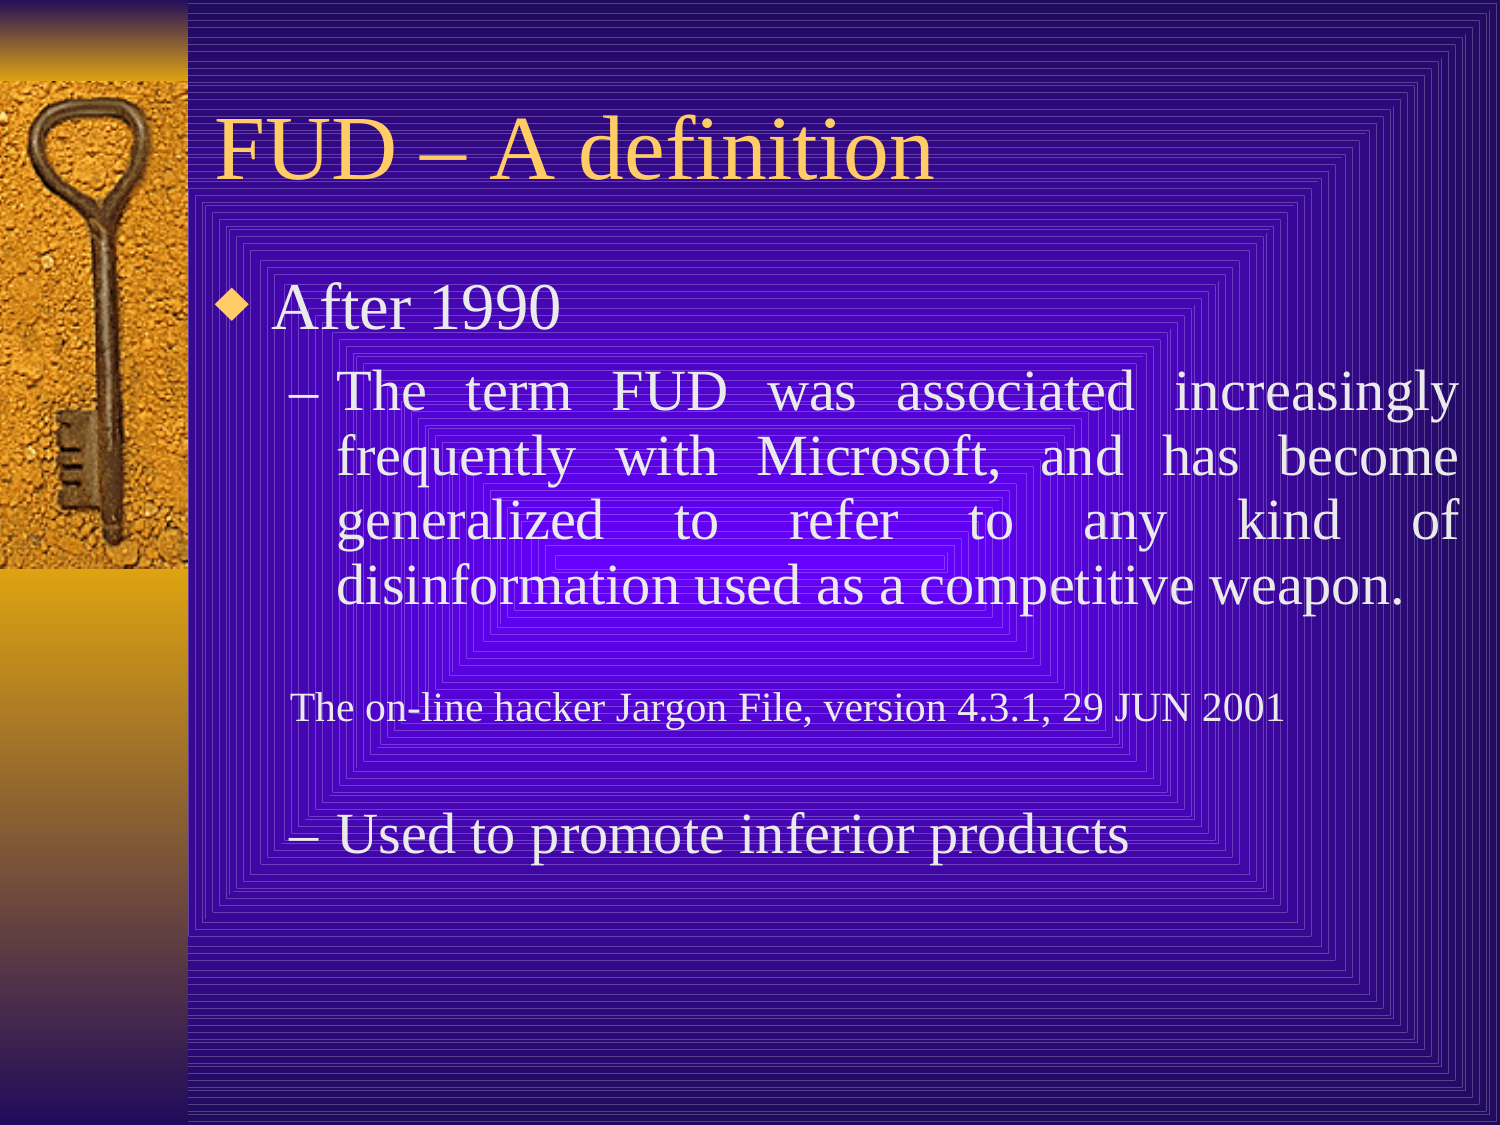

# FUD – A definition
After 1990
The term FUD was associated increasingly frequently with Microsoft, and has become generalized to refer to any kind of disinformation used as a competitive weapon.
The on-line hacker Jargon File, version 4.3.1, 29 JUN 2001
Used to promote inferior products